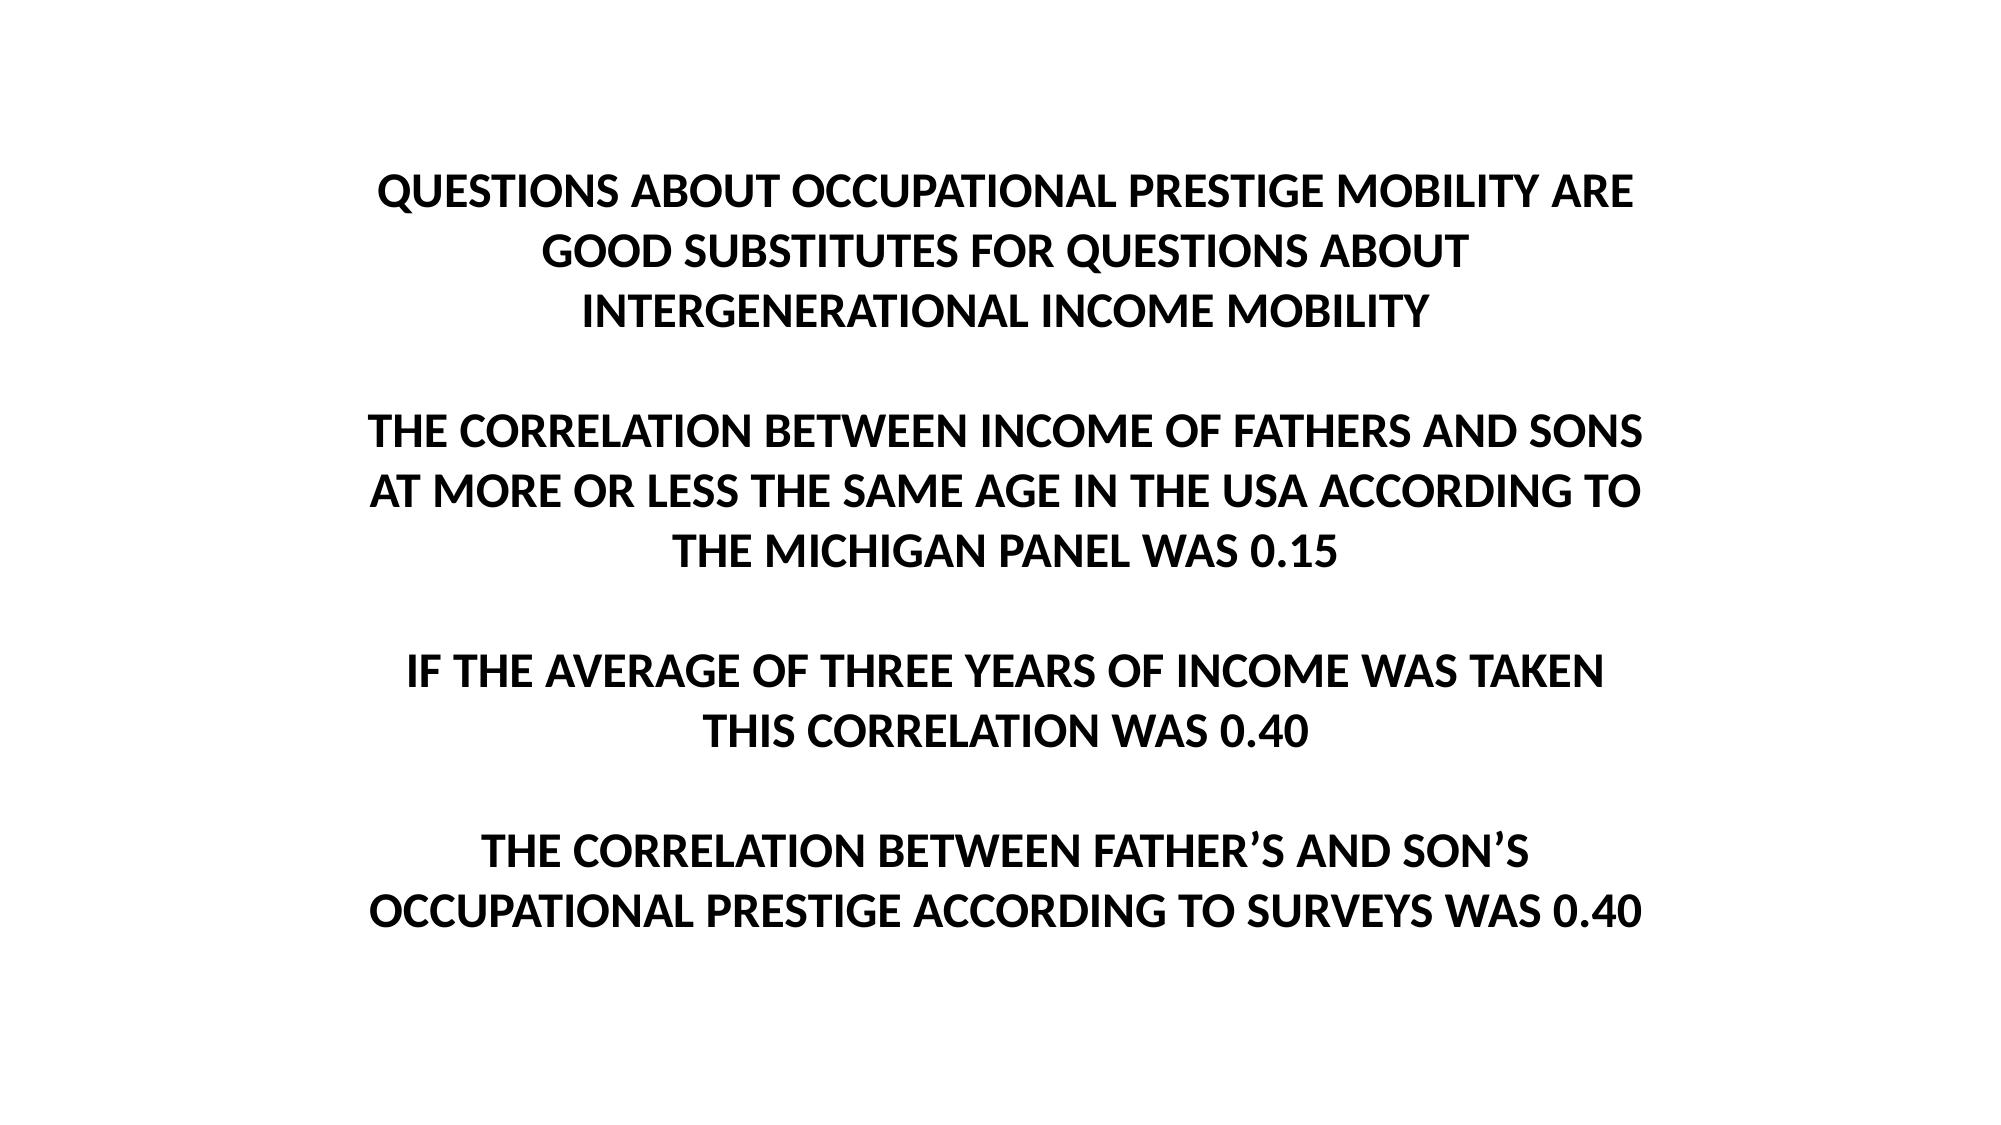

QUESTIONS ABOUT OCCUPATIONAL PRESTIGE MOBILITY ARE GOOD SUBSTITUTES FOR QUESTIONS ABOUT INTERGENERATIONAL INCOME MOBILITY
THE CORRELATION BETWEEN INCOME OF FATHERS AND SONS AT MORE OR LESS THE SAME AGE IN THE USA ACCORDING TO THE MICHIGAN PANEL WAS 0.15
IF THE AVERAGE OF THREE YEARS OF INCOME WAS TAKEN THIS CORRELATION WAS 0.40
THE CORRELATION BETWEEN FATHER’S AND SON’S OCCUPATIONAL PRESTIGE ACCORDING TO SURVEYS WAS 0.40